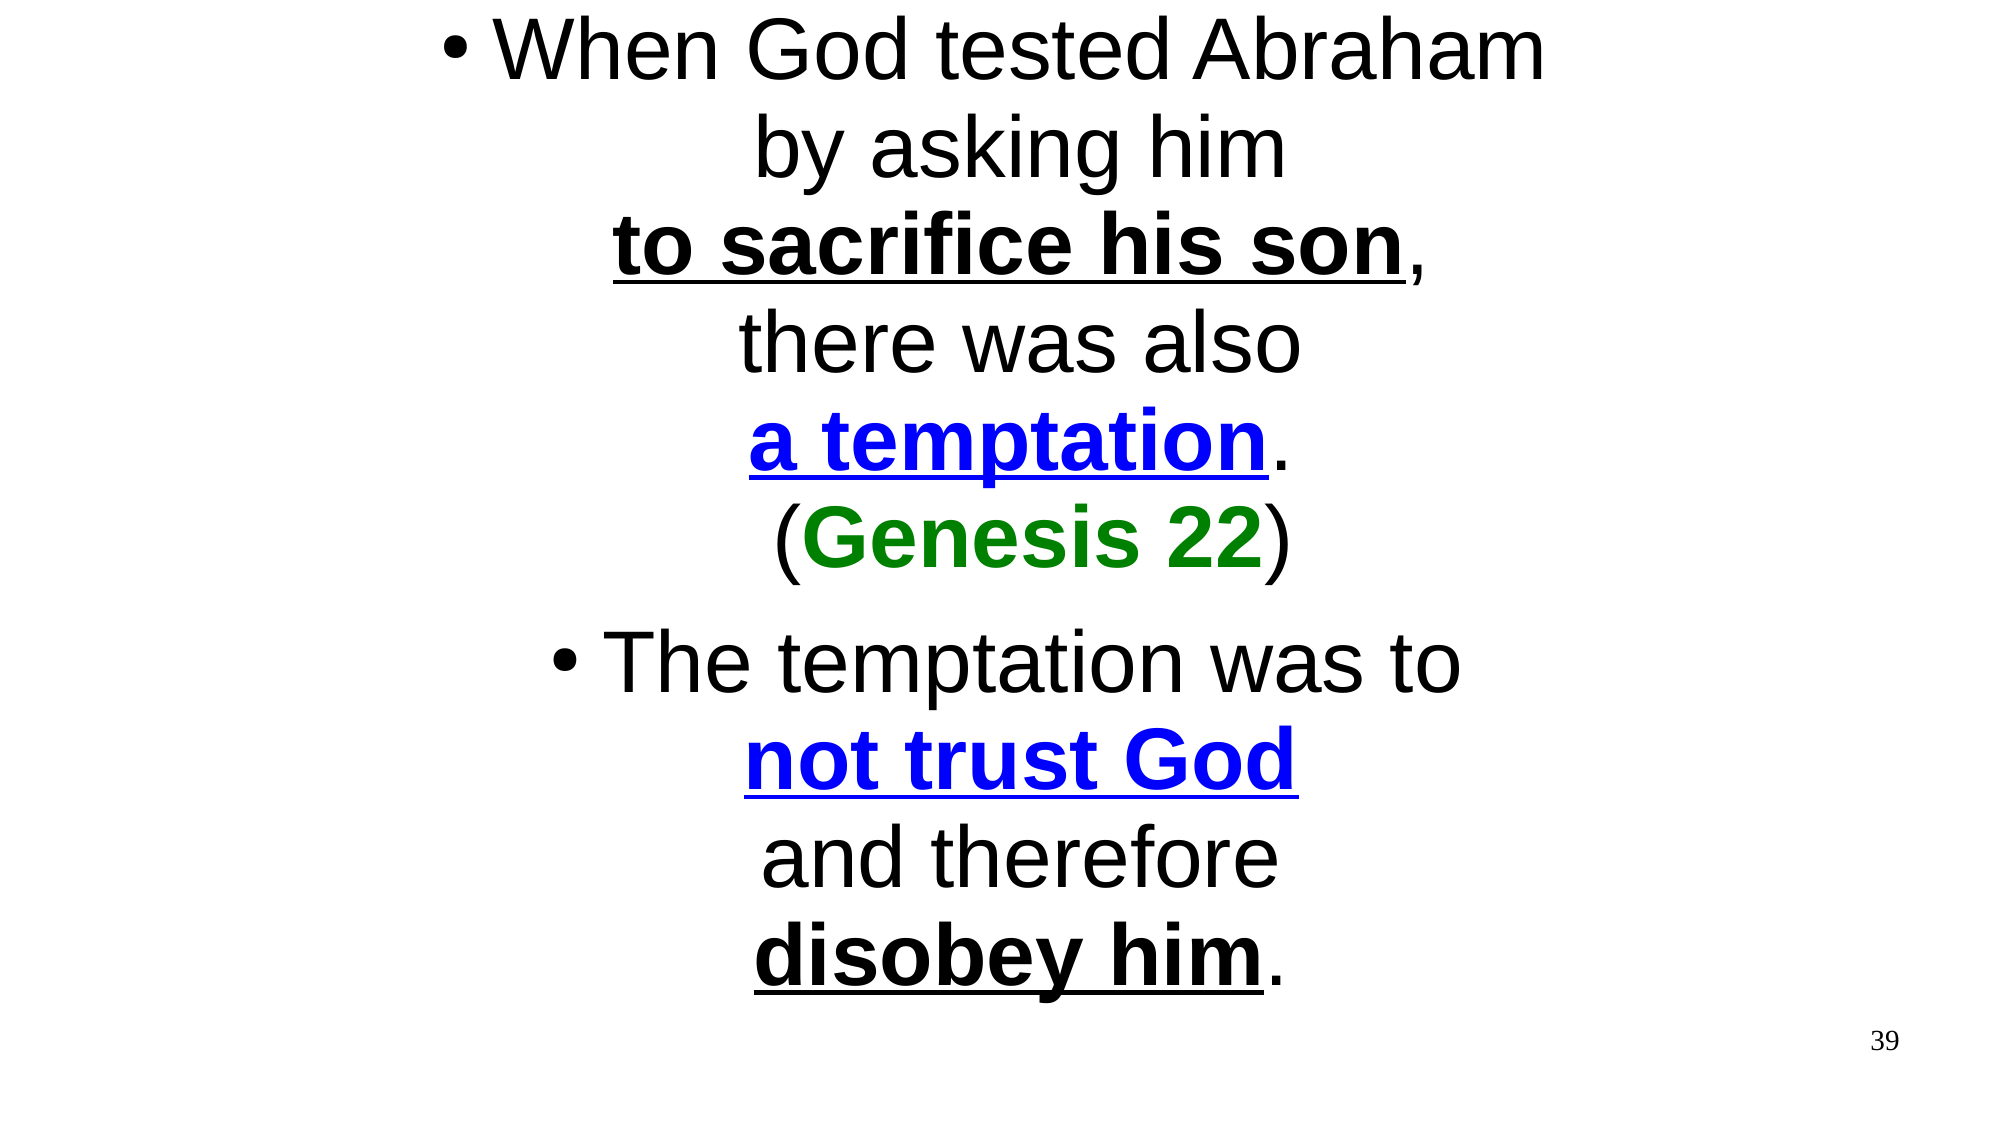

# When God tested Abraham by asking him to sacrifice his son, there was also a temptation. (Genesis 22)
The temptation was to
not trust God
and therefore
disobey him.
39